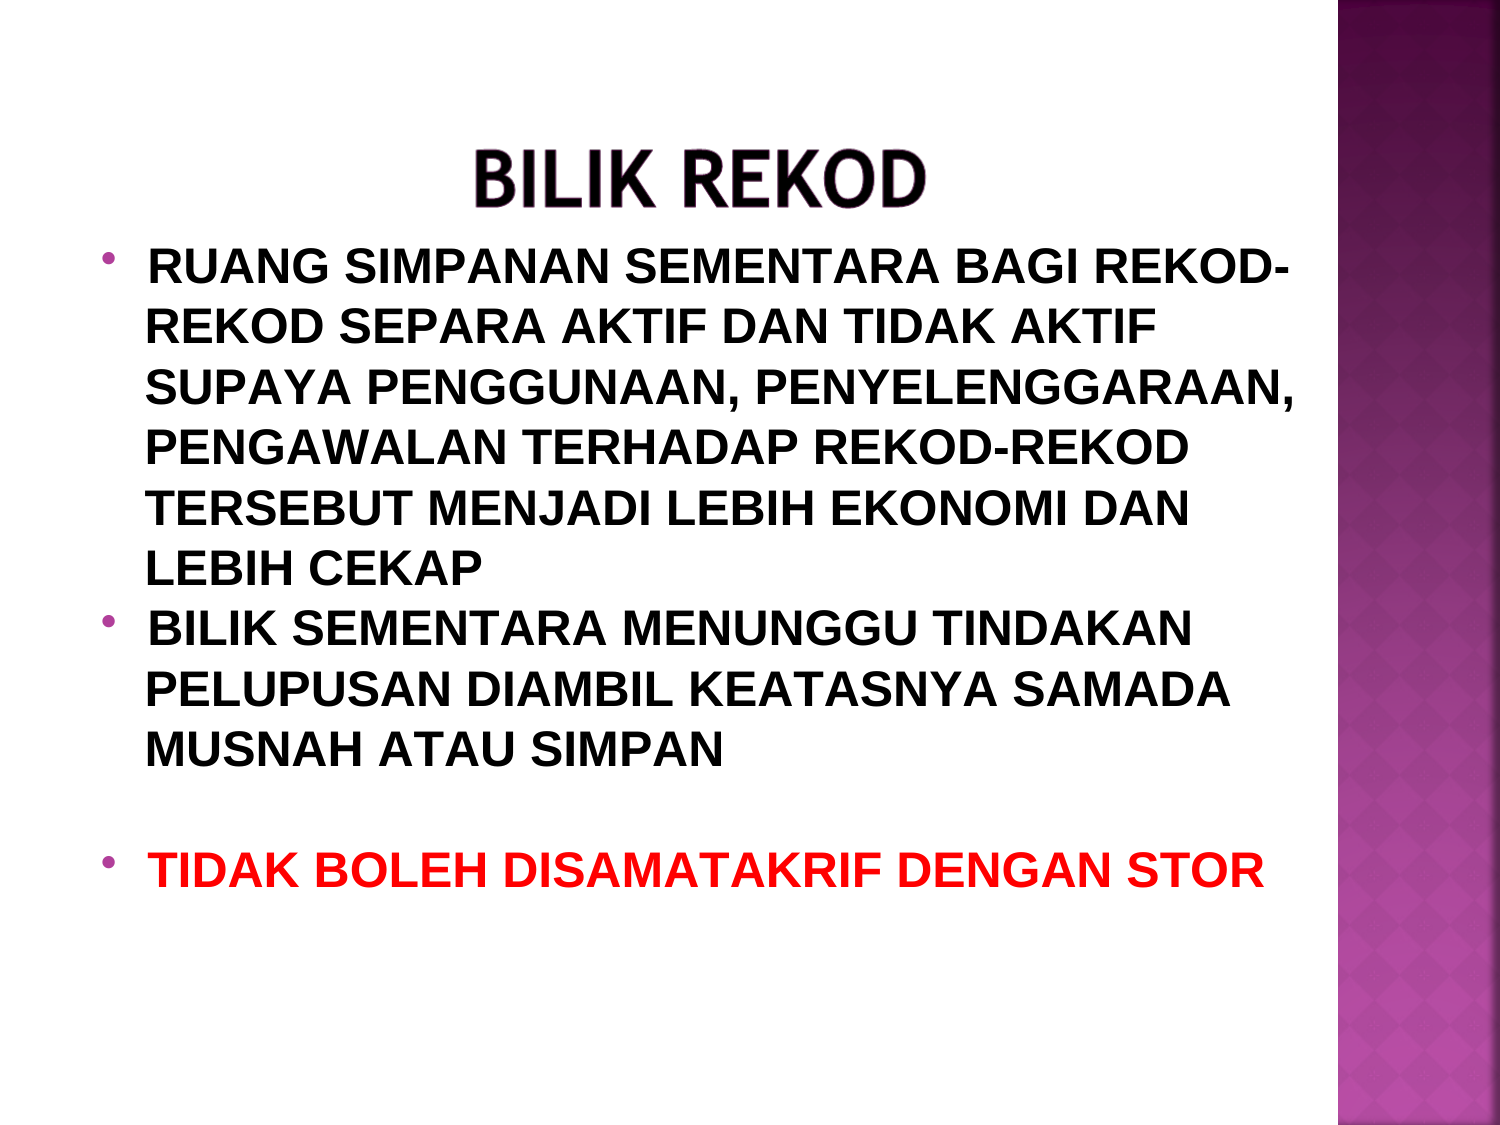

# RUANG SIMPANAN SEMENTARA BAGI REKOD-
 REKOD SEPARA AKTIF DAN TIDAK AKTIF
 SUPAYA PENGGUNAAN, PENYELENGGARAAN,
 PENGAWALAN TERHADAP REKOD-REKOD
 TERSEBUT MENJADI LEBIH EKONOMI DAN
 LEBIH CEKAP
BILIK SEMENTARA MENUNGGU TINDAKAN
 PELUPUSAN DIAMBIL KEATASNYA SAMADA
 MUSNAH ATAU SIMPAN
TIDAK BOLEH DISAMATAKRIF DENGAN STOR